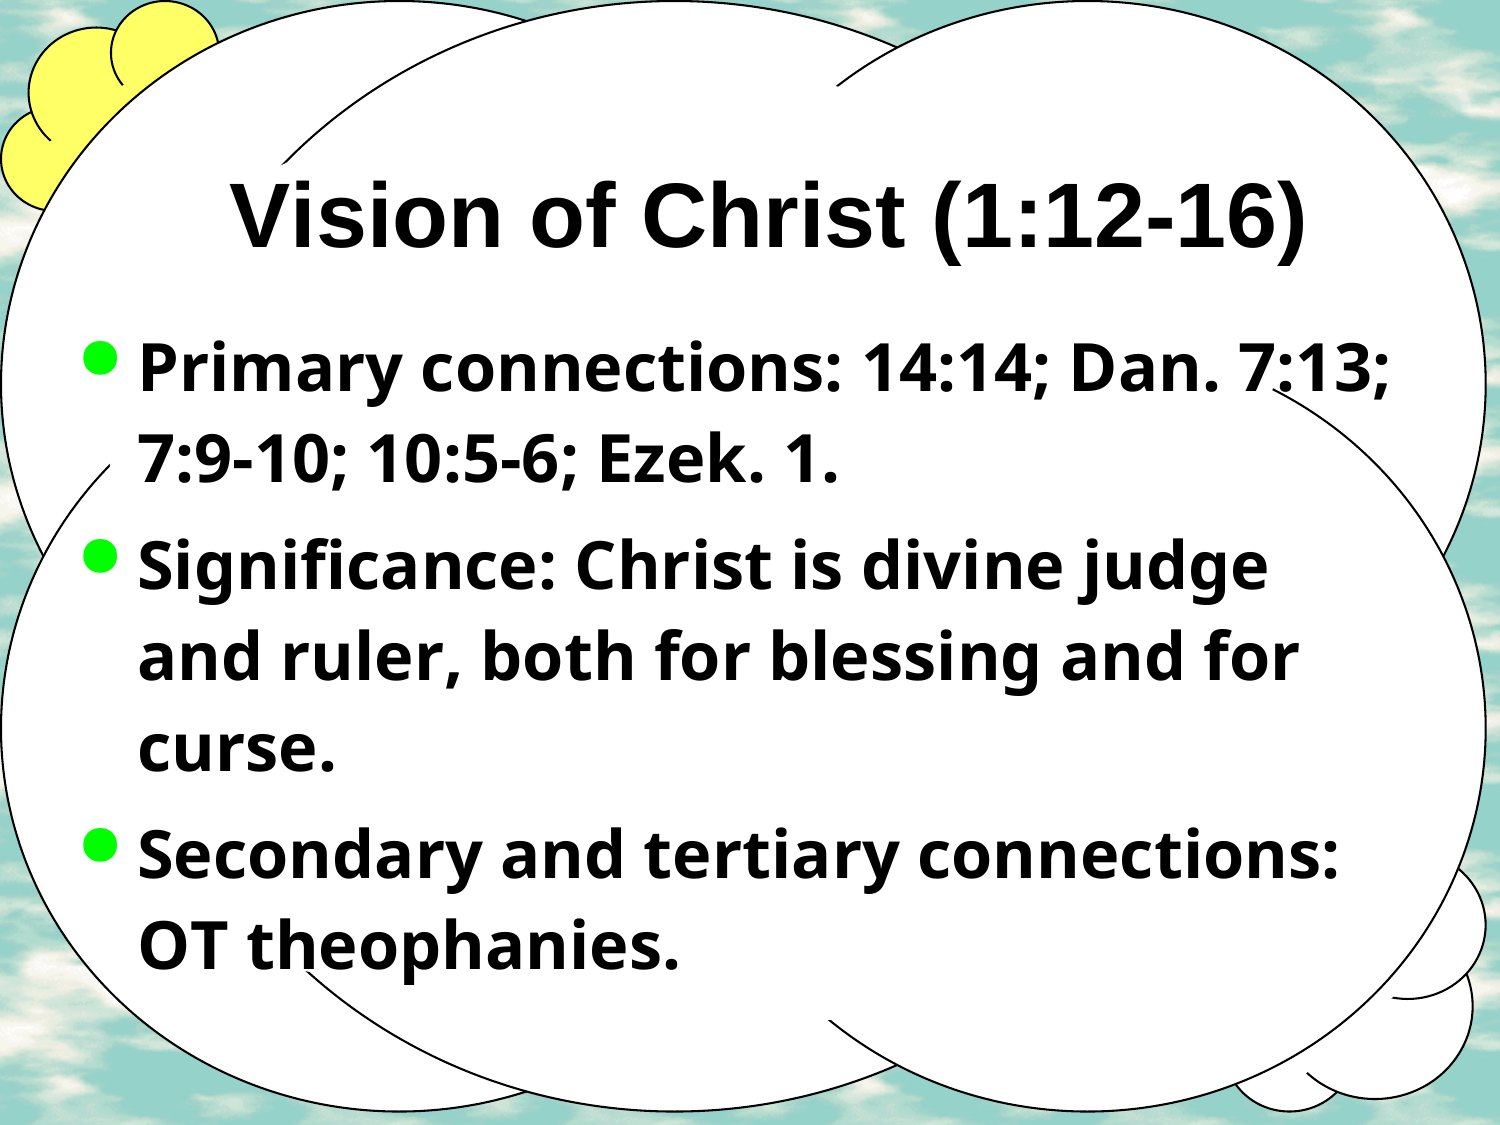

# Vision of Christ (1:12-16)
Primary connections: 14:14; Dan. 7:13; 7:9-10; 10:5-6; Ezek. 1.
Significance: Christ is divine judge and ruler, both for blessing and for curse.
Secondary and tertiary connections: OT theophanies.